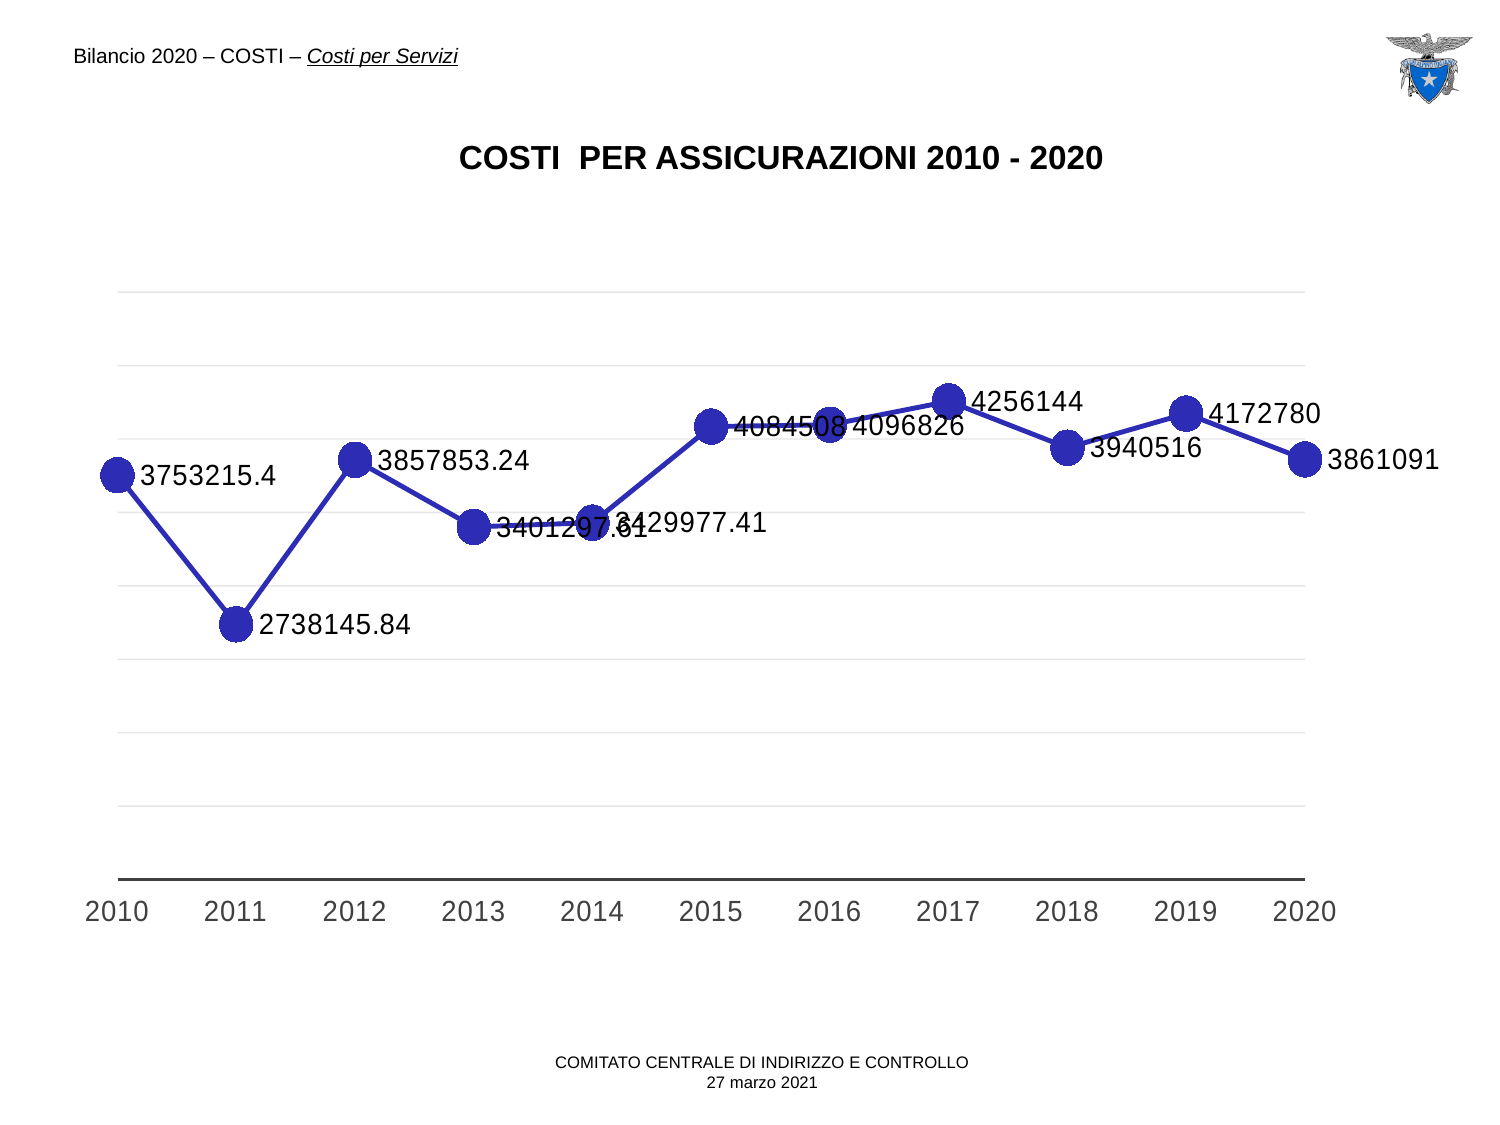

Bilancio 2020 – COSTI – Costi per Servizi
COSTI PER ASSICURAZIONI 2010 - 2020
### Chart
| Category | Series1 |
|---|---|
| 2010 | 3753215.4 |
| 2011 | 2738145.84 |
| 2012 | 3857853.24 |
| 2013 | 3401297.61 |
| 2014 | 3429977.41 |
| 2015 | 4084508.0 |
| 2016 | 4096826.0 |
| 2017 | 4256144.0 |
| 2018 | 3940516.0 |
| 2019 | 4172780.0 |
| 2020 | 3861091.0 |COMITATO CENTRALE DI INDIRIZZO E CONTROLLO
27 marzo 2021